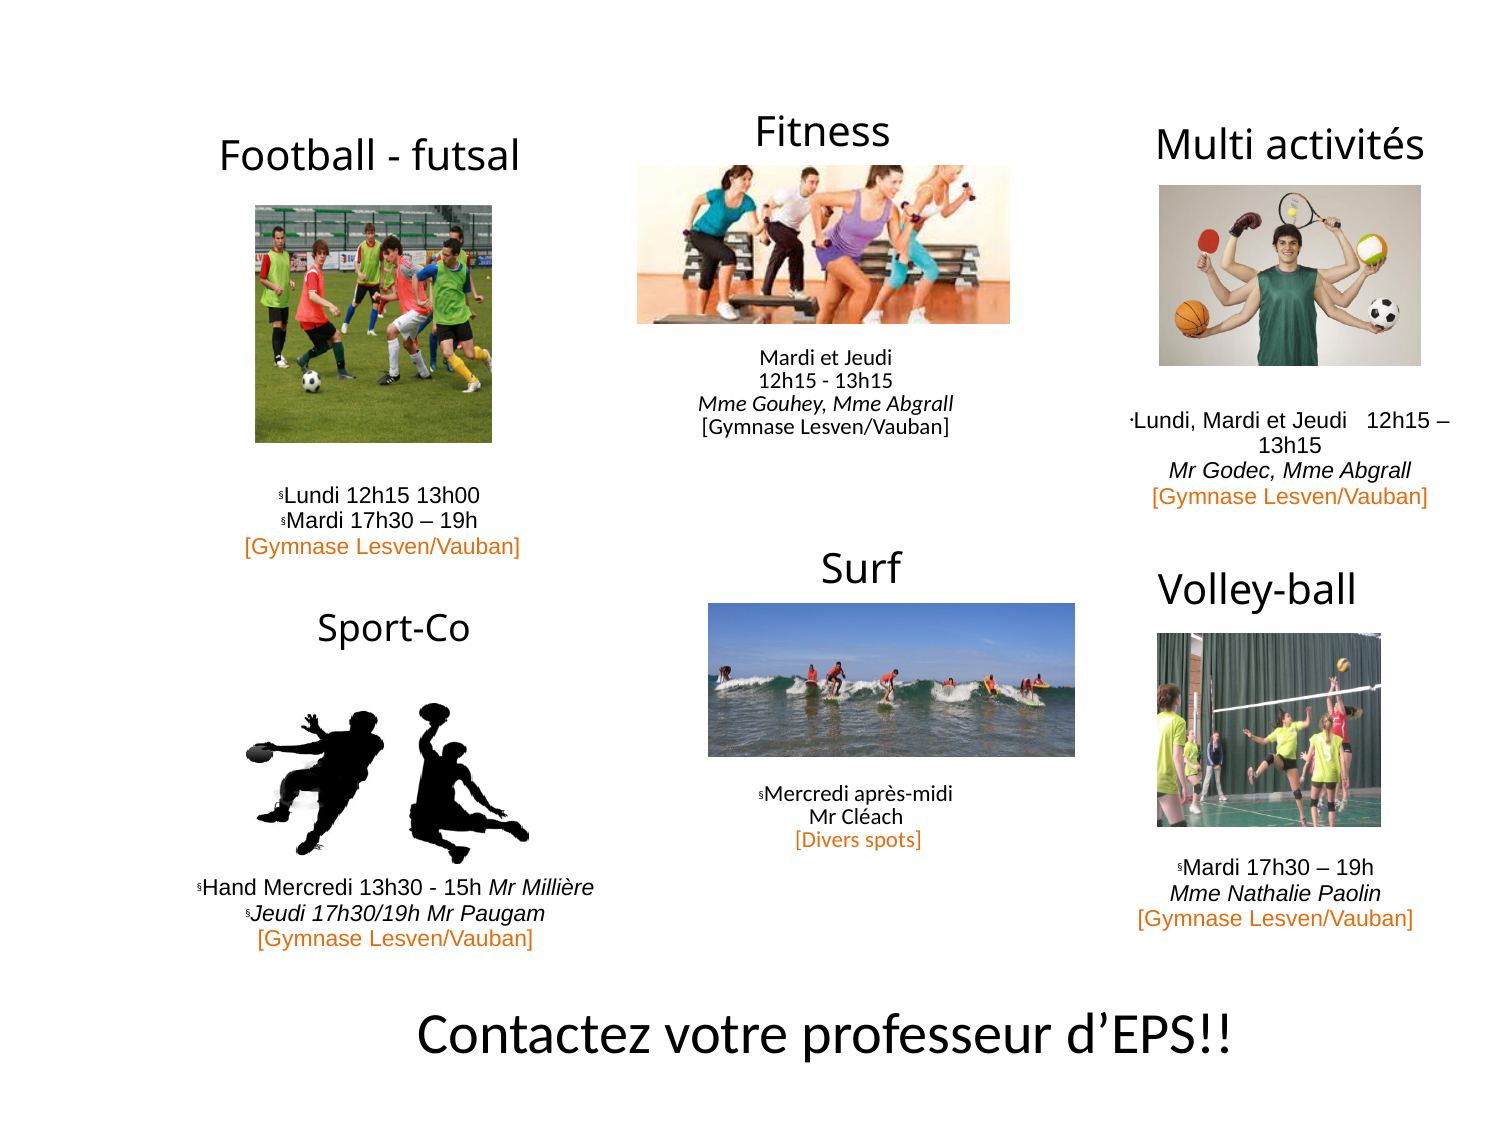

Fitness
Multi activités
Lundi, Mardi et Jeudi 12h15 – 13h15
Mr Godec, Mme Abgrall
[Gymnase Lesven/Vauban]
Football - futsal
Lundi 12h15 13h00
Mardi 17h30 – 19h
 [Gymnase Lesven/Vauban]
Mardi et Jeudi
12h15 - 13h15
Mme Gouhey, Mme Abgrall
[Gymnase Lesven/Vauban]
Surf
Mercredi après-midi
Mr Cléach
 [Divers spots]
Volley-ball
Mardi 17h30 – 19h
Mme Nathalie Paolin
[Gymnase Lesven/Vauban]
Sport-Co
Hand Mercredi 13h30 - 15h Mr Millière
Jeudi 17h30/19h Mr Paugam
[Gymnase Lesven/Vauban]
# Contactez votre professeur d’EPS!!